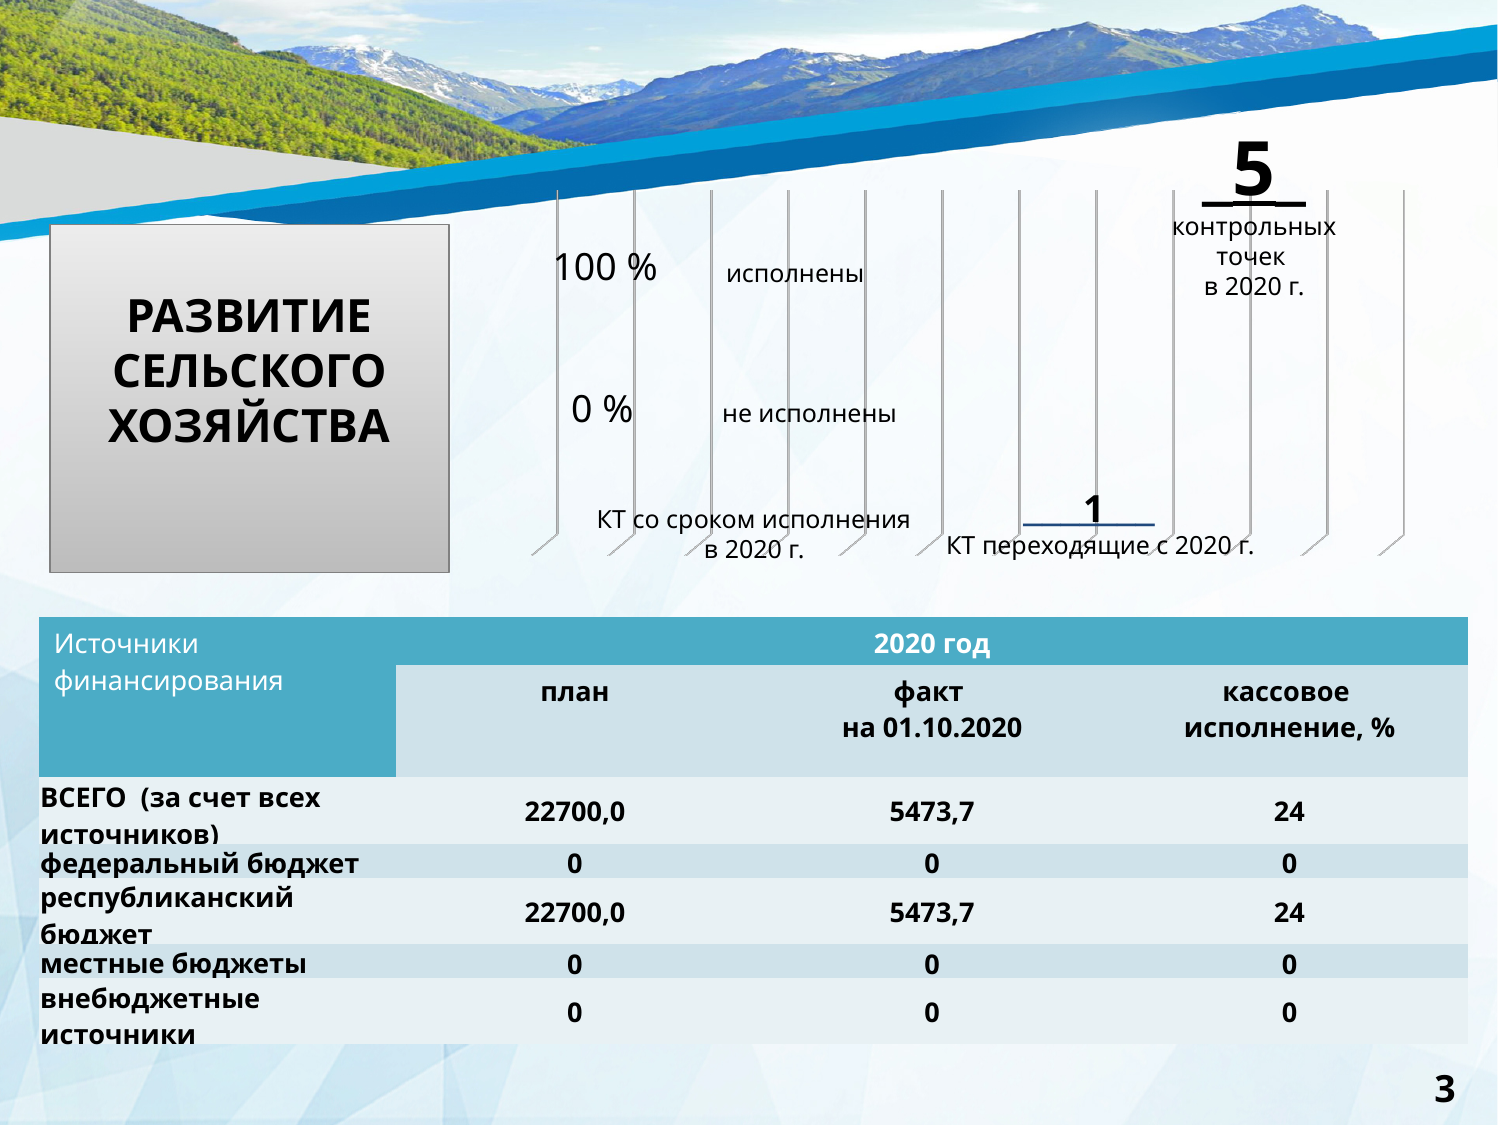

_5_
контрольных точек
в 2020 г.
[unsupported chart]
# РАЗВИТИЕ СЕЛЬСКОГО ХОЗЯЙСТВА
100 %
исполнены
0 %
не исполнены
1
 КТ переходящие с 2020 г.
КТ со сроком исполнения
в 2020 г.
| Источники финансирования | 2020 год | | |
| --- | --- | --- | --- |
| | план | факт на 01.10.2020 | кассовое исполнение, % |
| ВСЕГО (за счет всех источников) | 22700,0 | 5473,7 | 24 |
| федеральный бюджет | 0 | 0 | 0 |
| республиканский бюджет | 22700,0 | 5473,7 | 24 |
| местные бюджеты | 0 | 0 | 0 |
| внебюджетные источники | 0 | 0 | 0 |
3